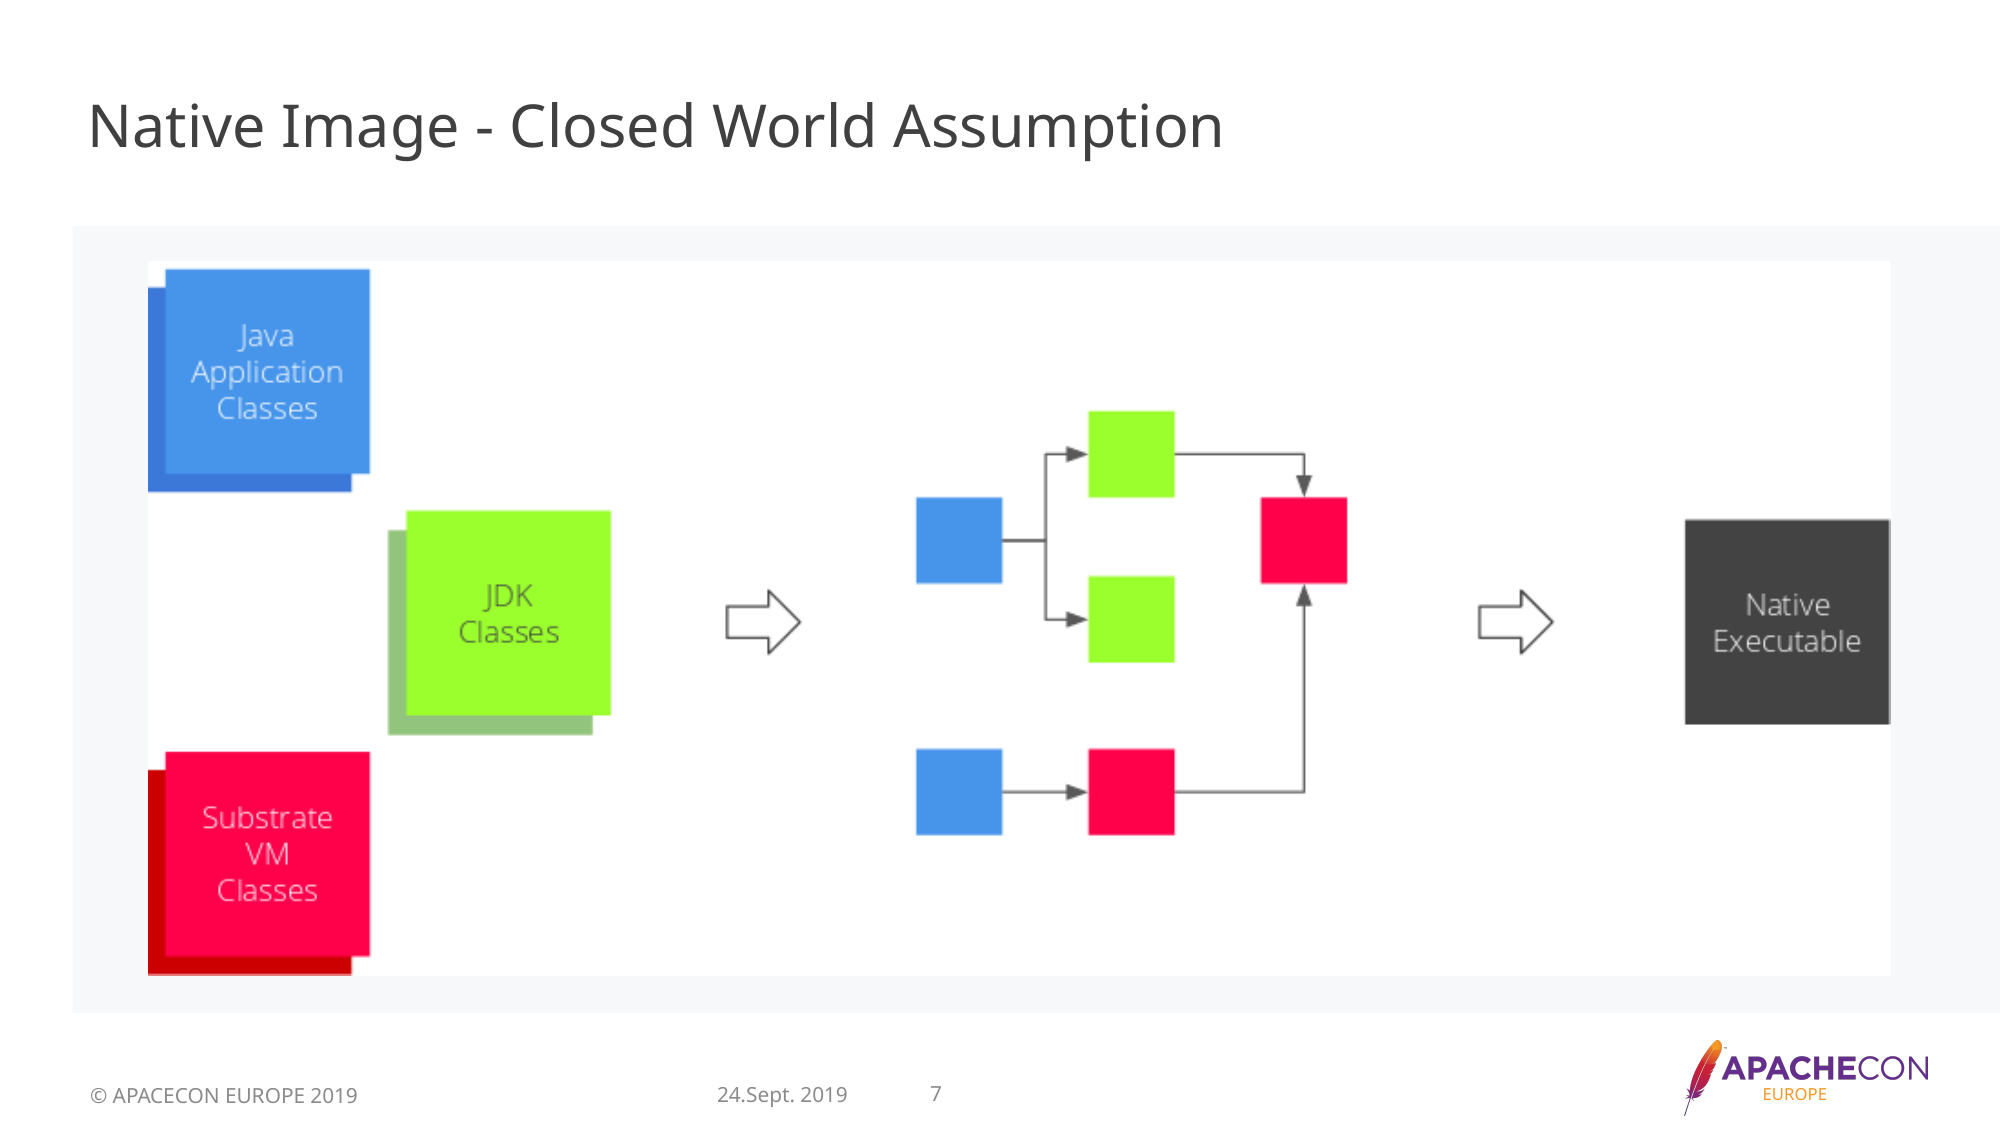

# Native Image - Closed World Assumption
© APACECON EUROPE 2019
24.Sept. 2019